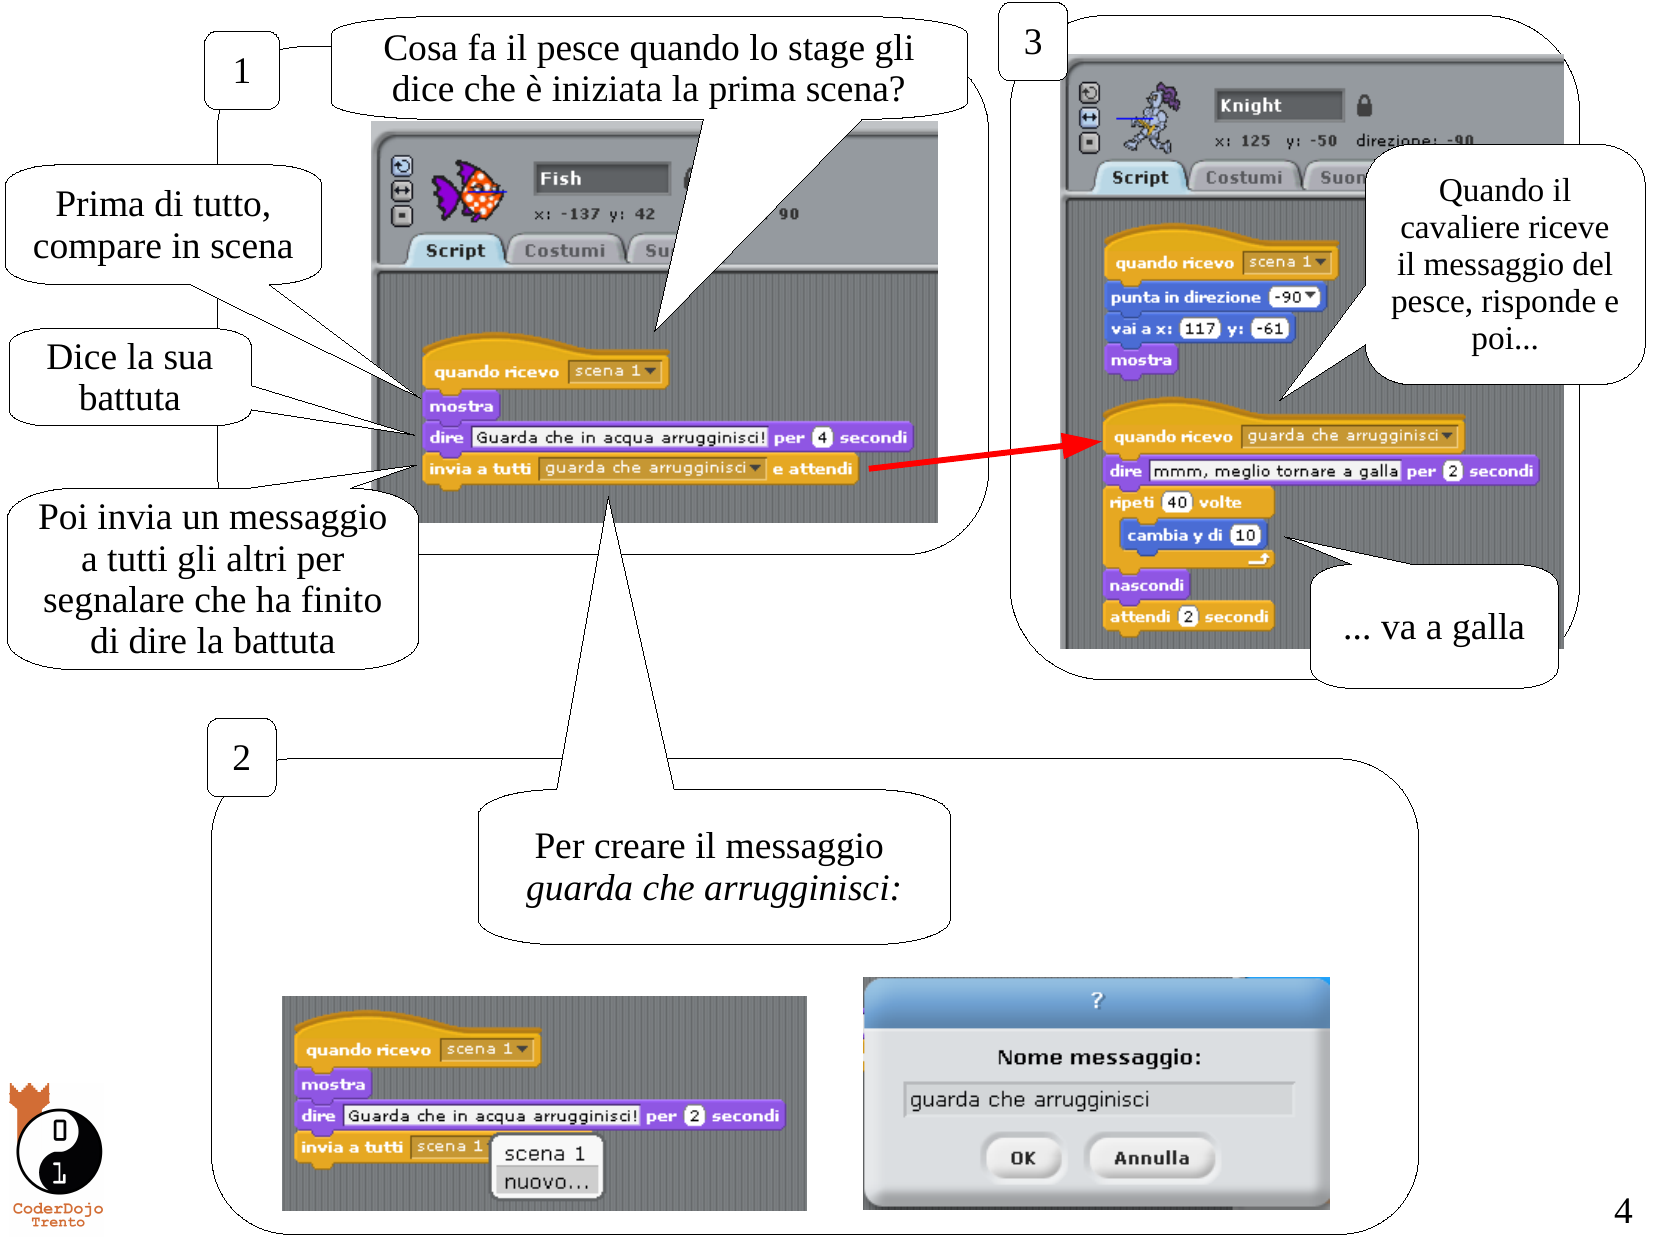

3
Cosa fa il pesce quando lo stage gli dice che è iniziata la prima scena?
1
Quando il cavaliere riceve il messaggio del pesce, risponde e poi...
Prima di tutto, compare in scena
Dice la sua battuta
Poi invia un messaggio a tutti gli altri per segnalare che ha finito di dire la battuta
... va a galla
2
Per creare il messaggio guarda che arrugginisci:
4